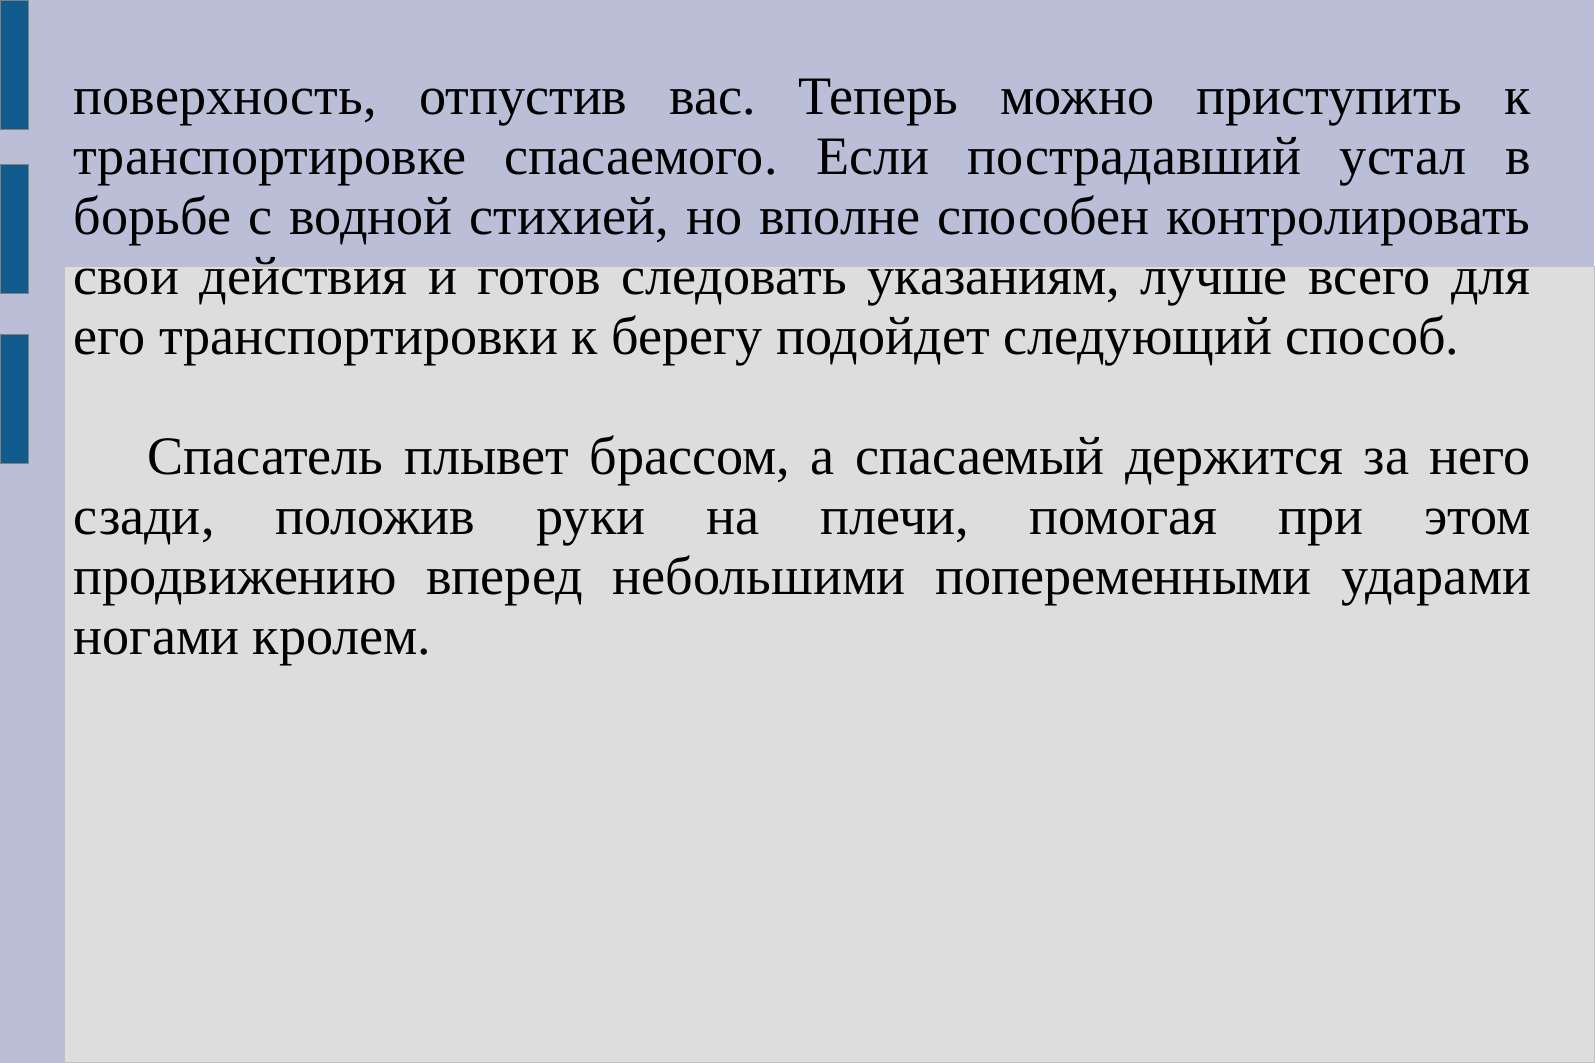

поверхность, отпустив вас. Теперь можно приступить к транспортировке спасаемого. Если пострадавший устал в борьбе с водной стихией, но вполне способен контролировать свои действия и готов следовать указаниям, лучше всего для его транспортировки к берегу подойдет следующий способ.
	Спасатель плывет брассом, а спасаемый держится за него сзади, положив руки на плечи, помогая при этом продвижению вперед небольшими попеременными ударами ногами кролем.